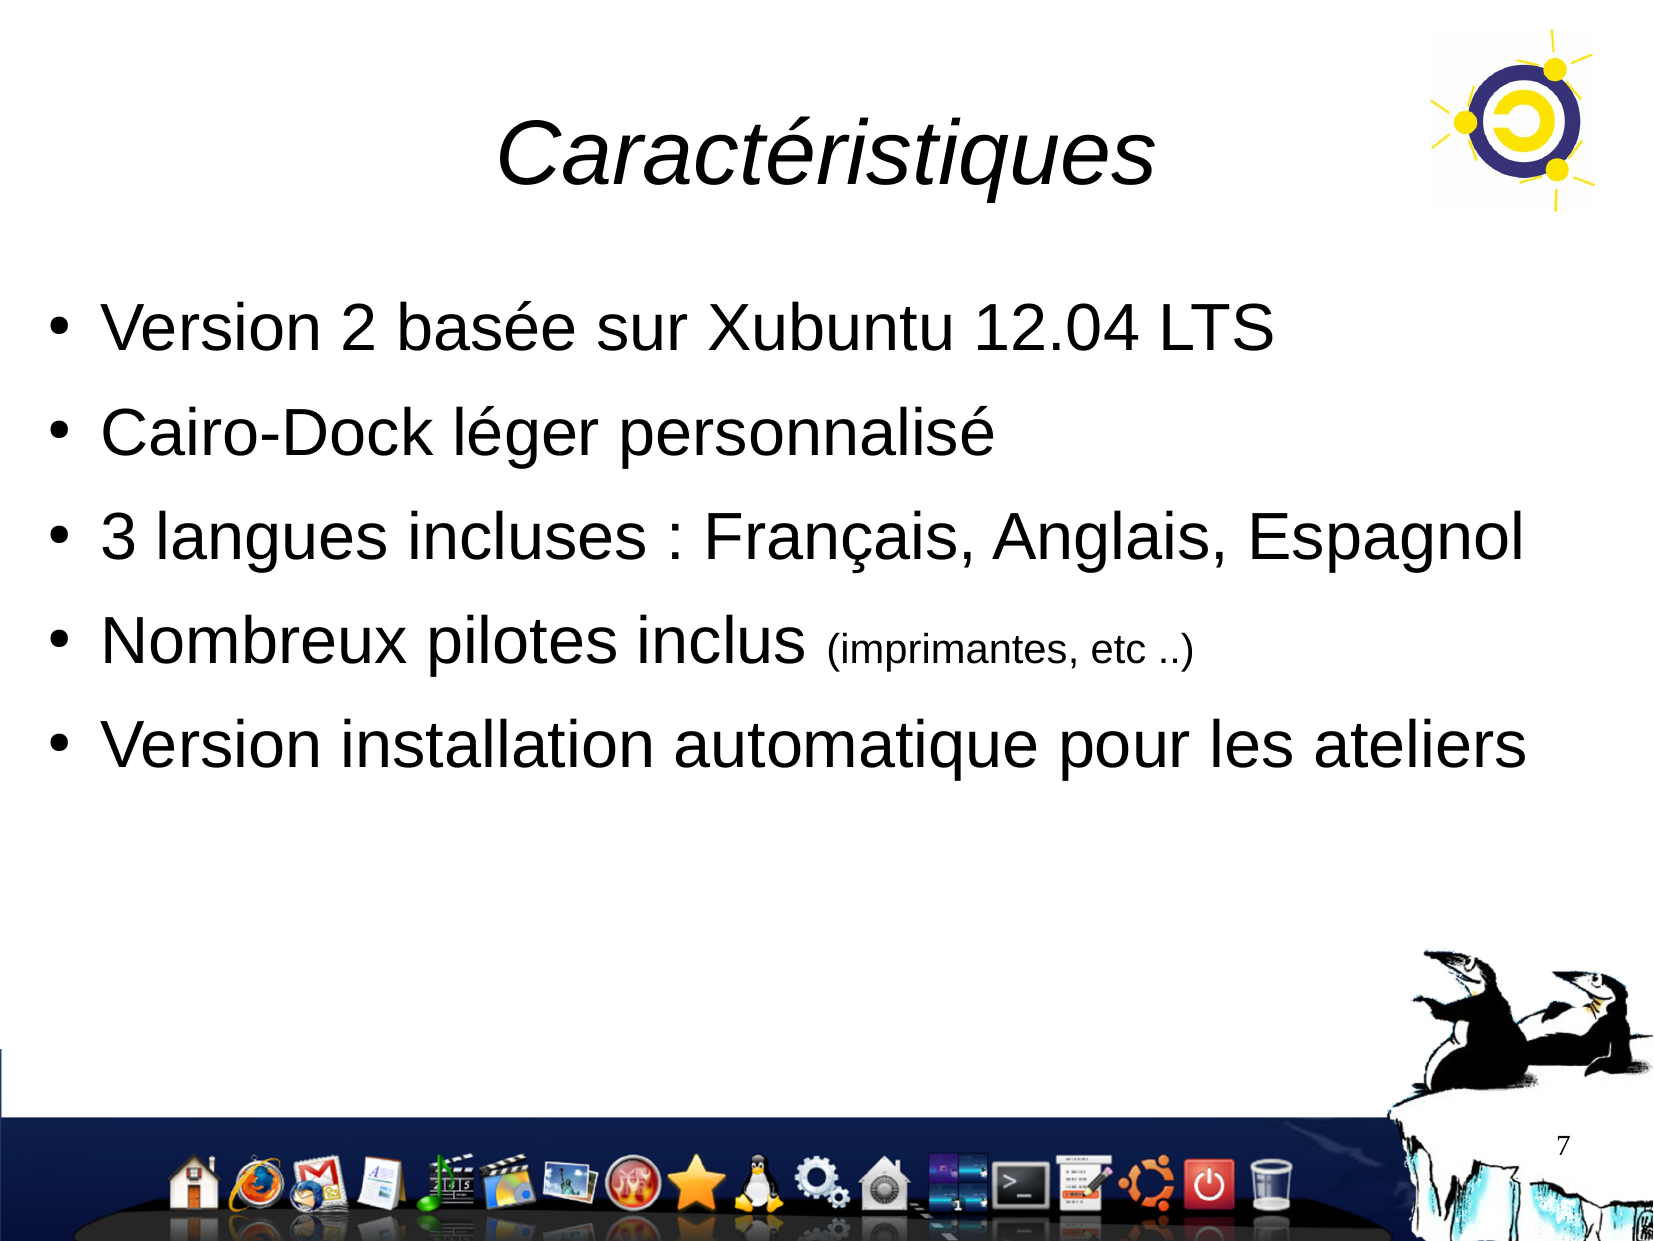

# Caractéristiques
Version 2 basée sur Xubuntu 12.04 LTS
Cairo-Dock léger personnalisé
3 langues incluses : Français, Anglais, Espagnol
Nombreux pilotes inclus (imprimantes, etc ..)
Version installation automatique pour les ateliers
7